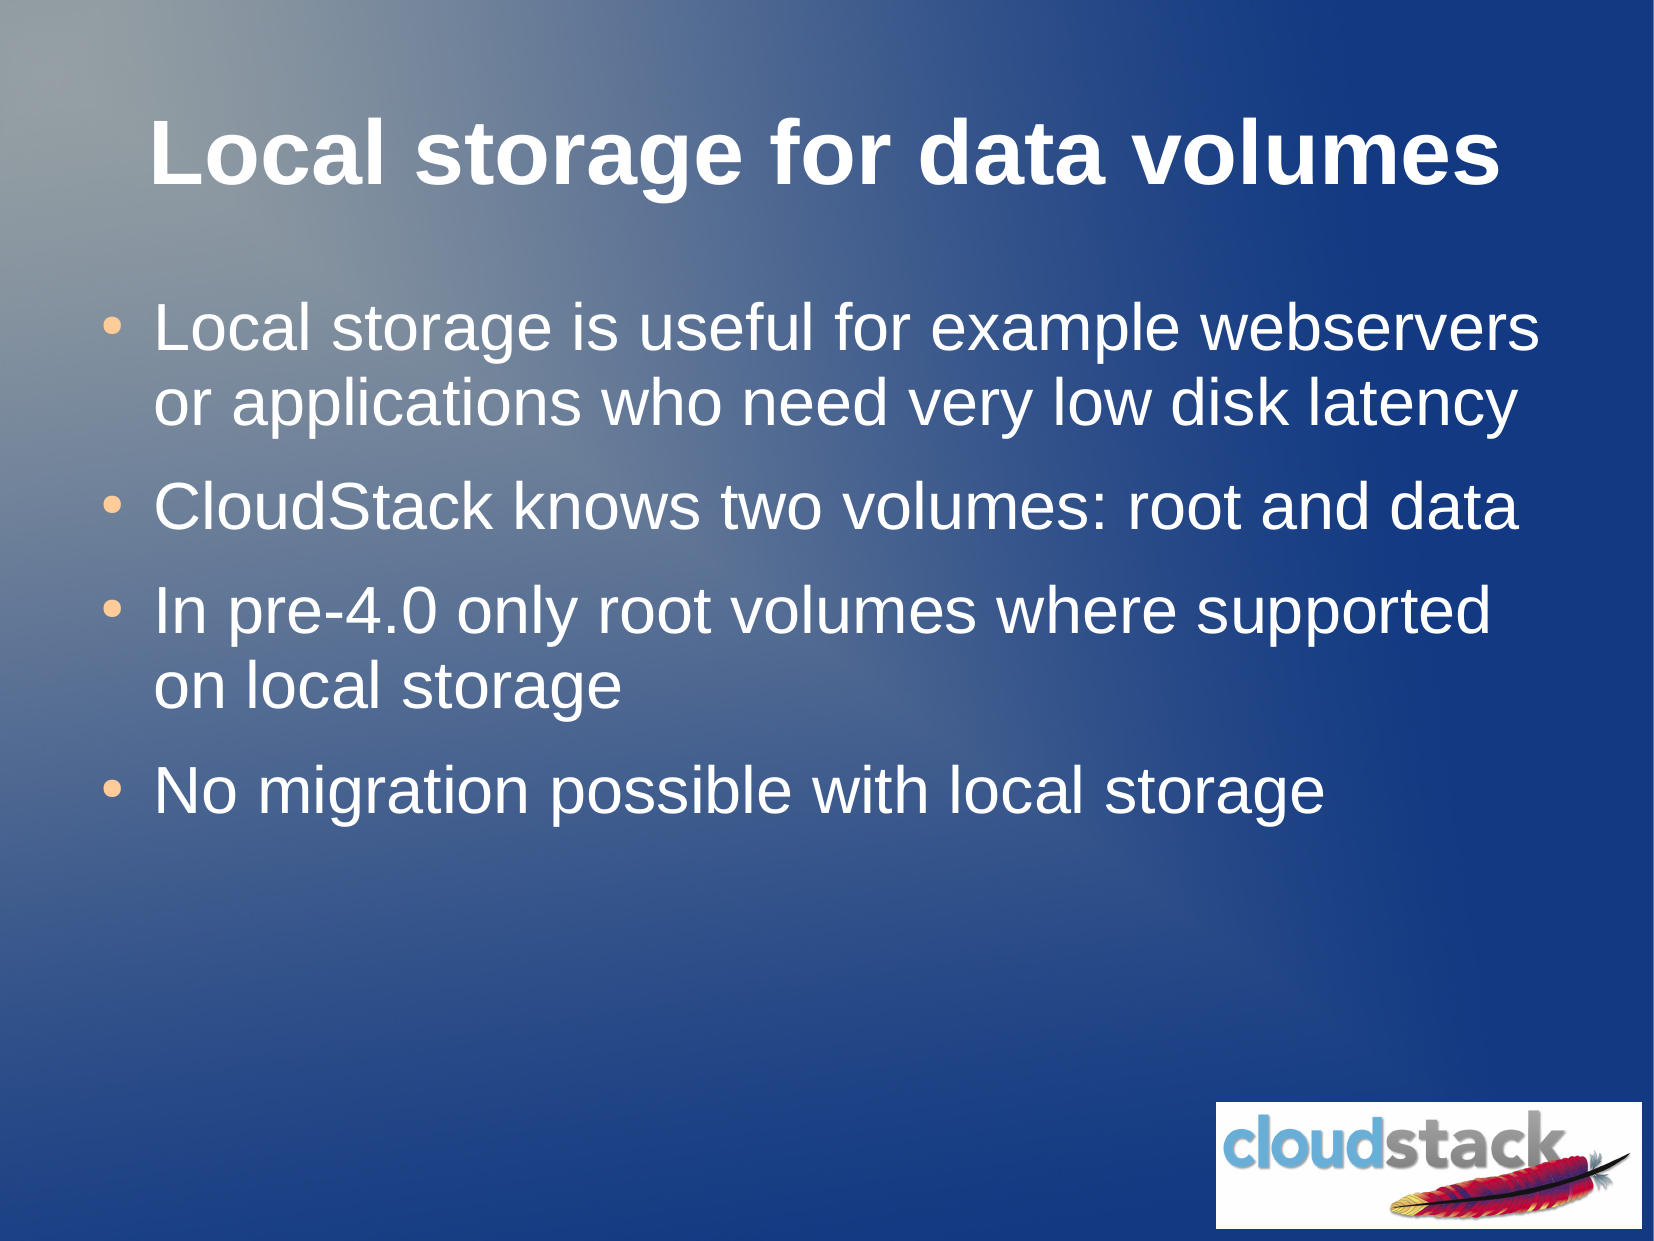

# Local storage for data volumes
Local storage is useful for example webservers or applications who need very low disk latency
CloudStack knows two volumes: root and data
In pre-4.0 only root volumes where supported on local storage
No migration possible with local storage